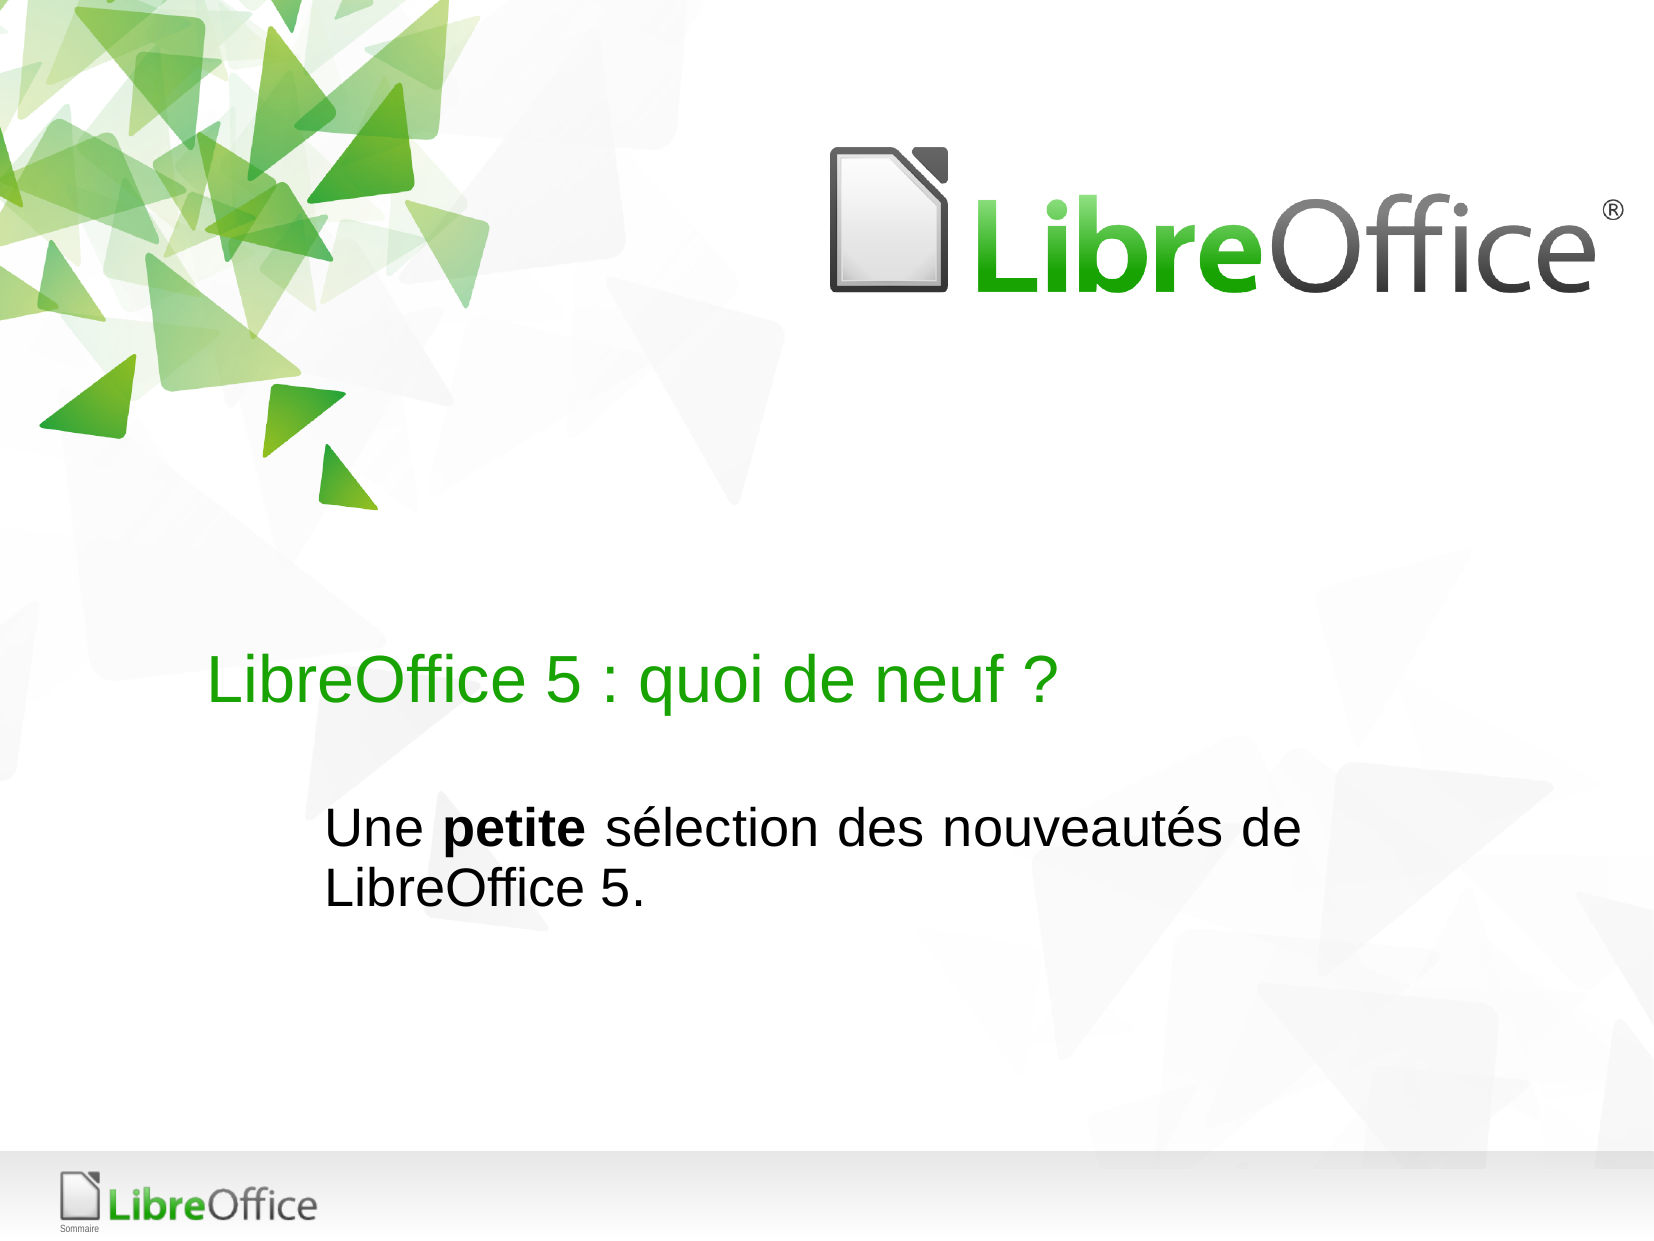

# LibreOffice 5 : quoi de neuf ?
Une petite sélection des nouveautés de LibreOffice 5.